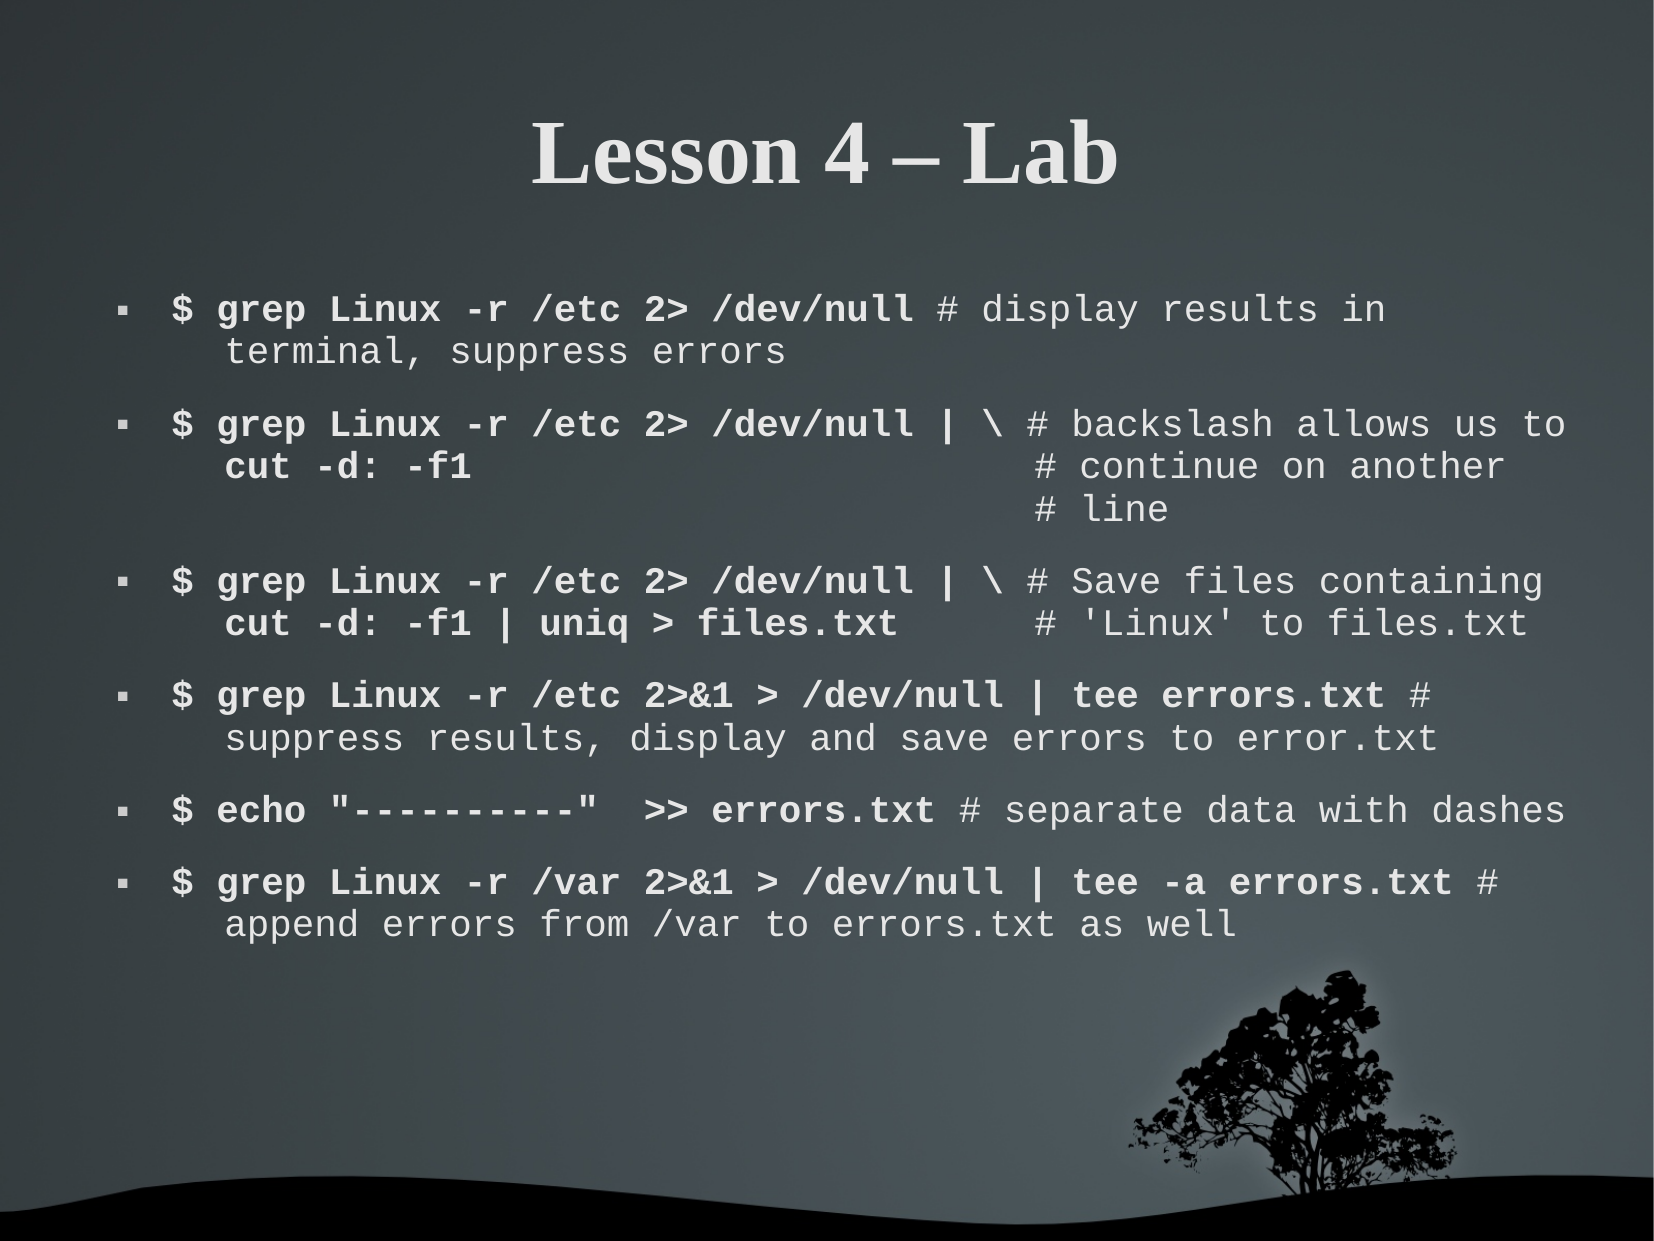

# Lesson 4 – Lab
$ grep Linux -r /etc 2> /dev/null # display results in terminal, suppress errors
$ grep Linux -r /etc 2> /dev/null | \ # backslash allows us to
cut -d: -f1 # continue on another # line
$ grep Linux -r /etc 2> /dev/null | \ # Save files containing
cut -d: -f1 | uniq > files.txt # 'Linux' to files.txt
$ grep Linux -r /etc 2>&1 > /dev/null | tee errors.txt # suppress results, display and save errors to error.txt
$ echo "----------" >> errors.txt # separate data with dashes
$ grep Linux -r /var 2>&1 > /dev/null | tee -a errors.txt # append errors from /var to errors.txt as well